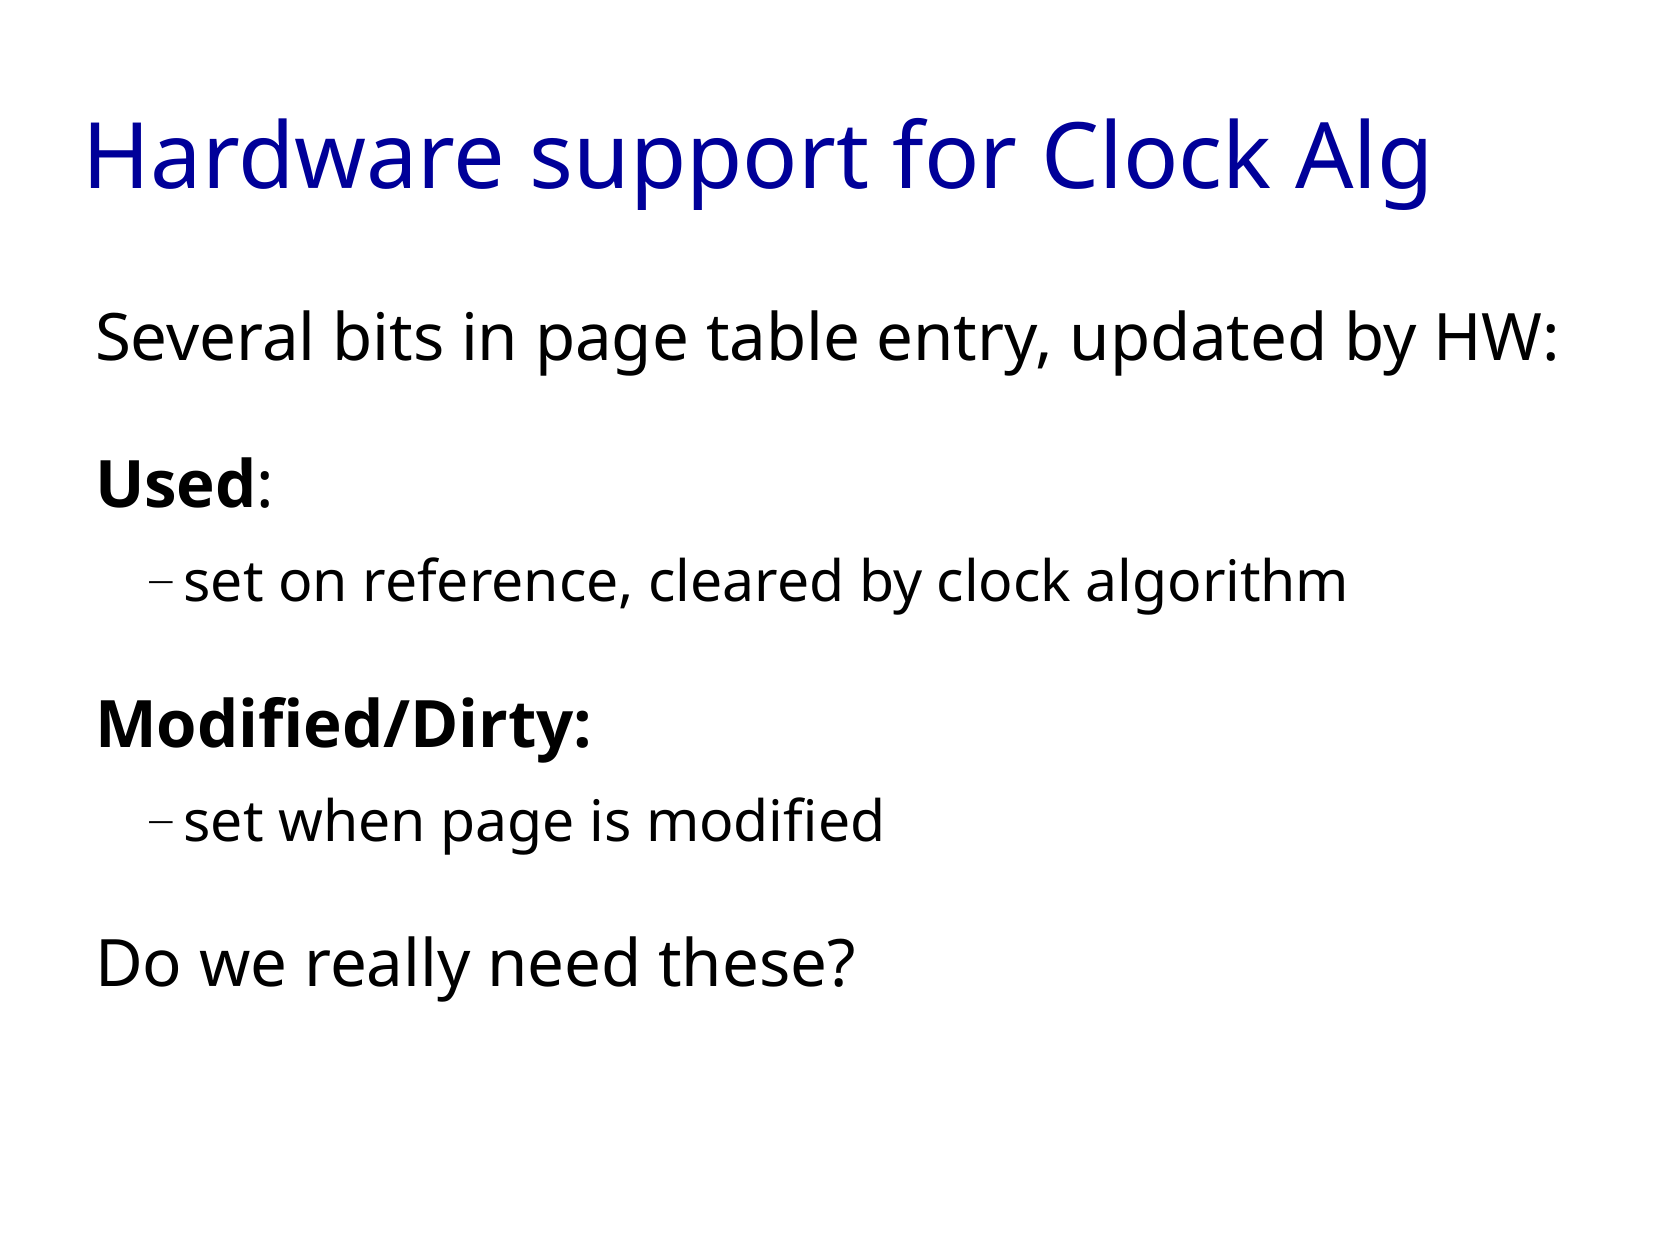

# Hardware support for Clock Alg
Several bits in page table entry, updated by HW:
Used:
set on reference, cleared by clock algorithm
Modified/Dirty:
set when page is modified
Do we really need these?